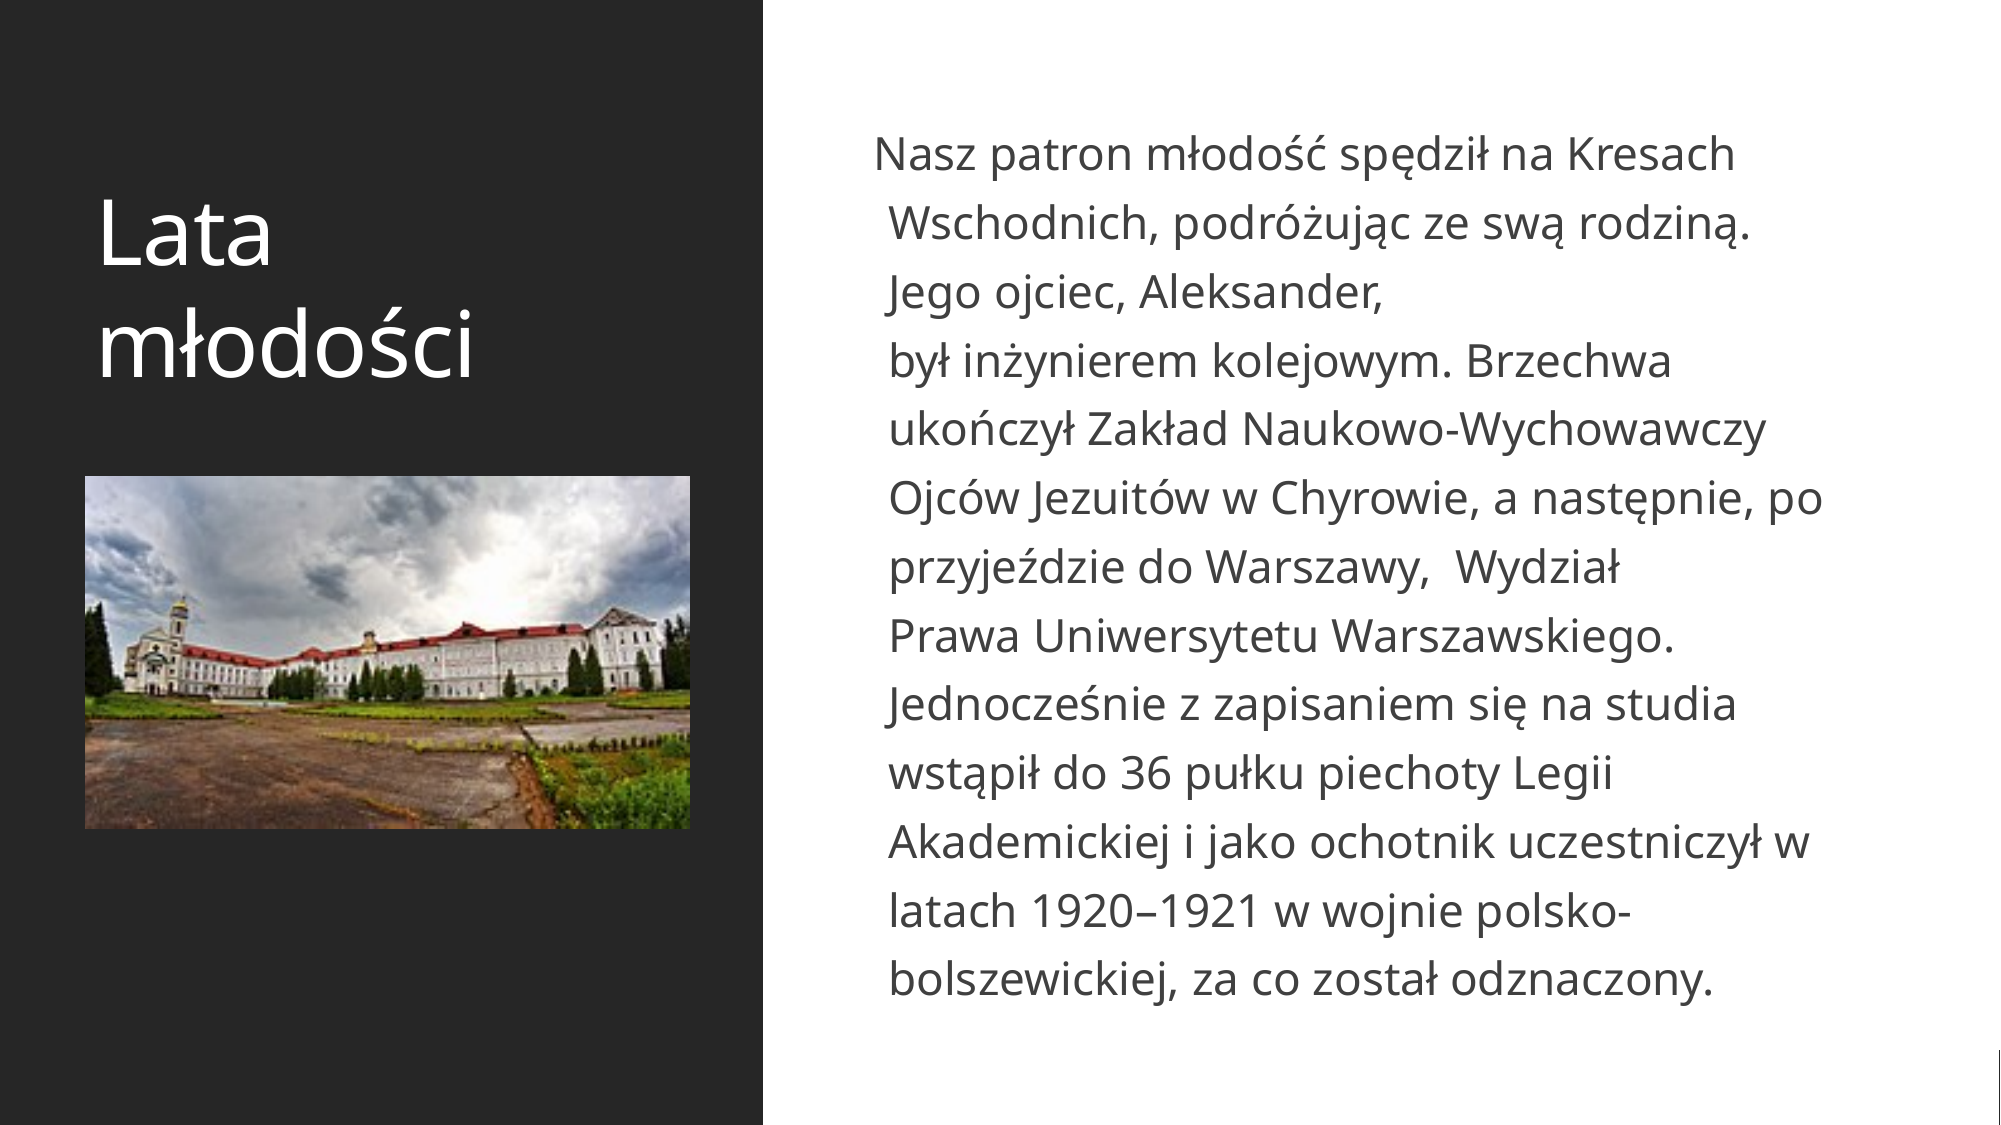

# Lata młodości
Nasz patron młodość spędził na Kresach Wschodnich, podróżując ze swą rodziną. Jego ojciec, Aleksander, był inżynierem kolejowym. Brzechwa ukończył Zakład Naukowo-Wychowawczy Ojców Jezuitów w Chyrowie, a następnie, po przyjeździe do Warszawy,  Wydział  Prawa Uniwersytetu Warszawskiego. Jednocześnie z zapisaniem się na studia wstąpił do 36 pułku piechoty Legii Akademickiej i jako ochotnik uczestniczył w latach 1920–1921 w wojnie polsko-bolszewickiej, za co został odznaczony.